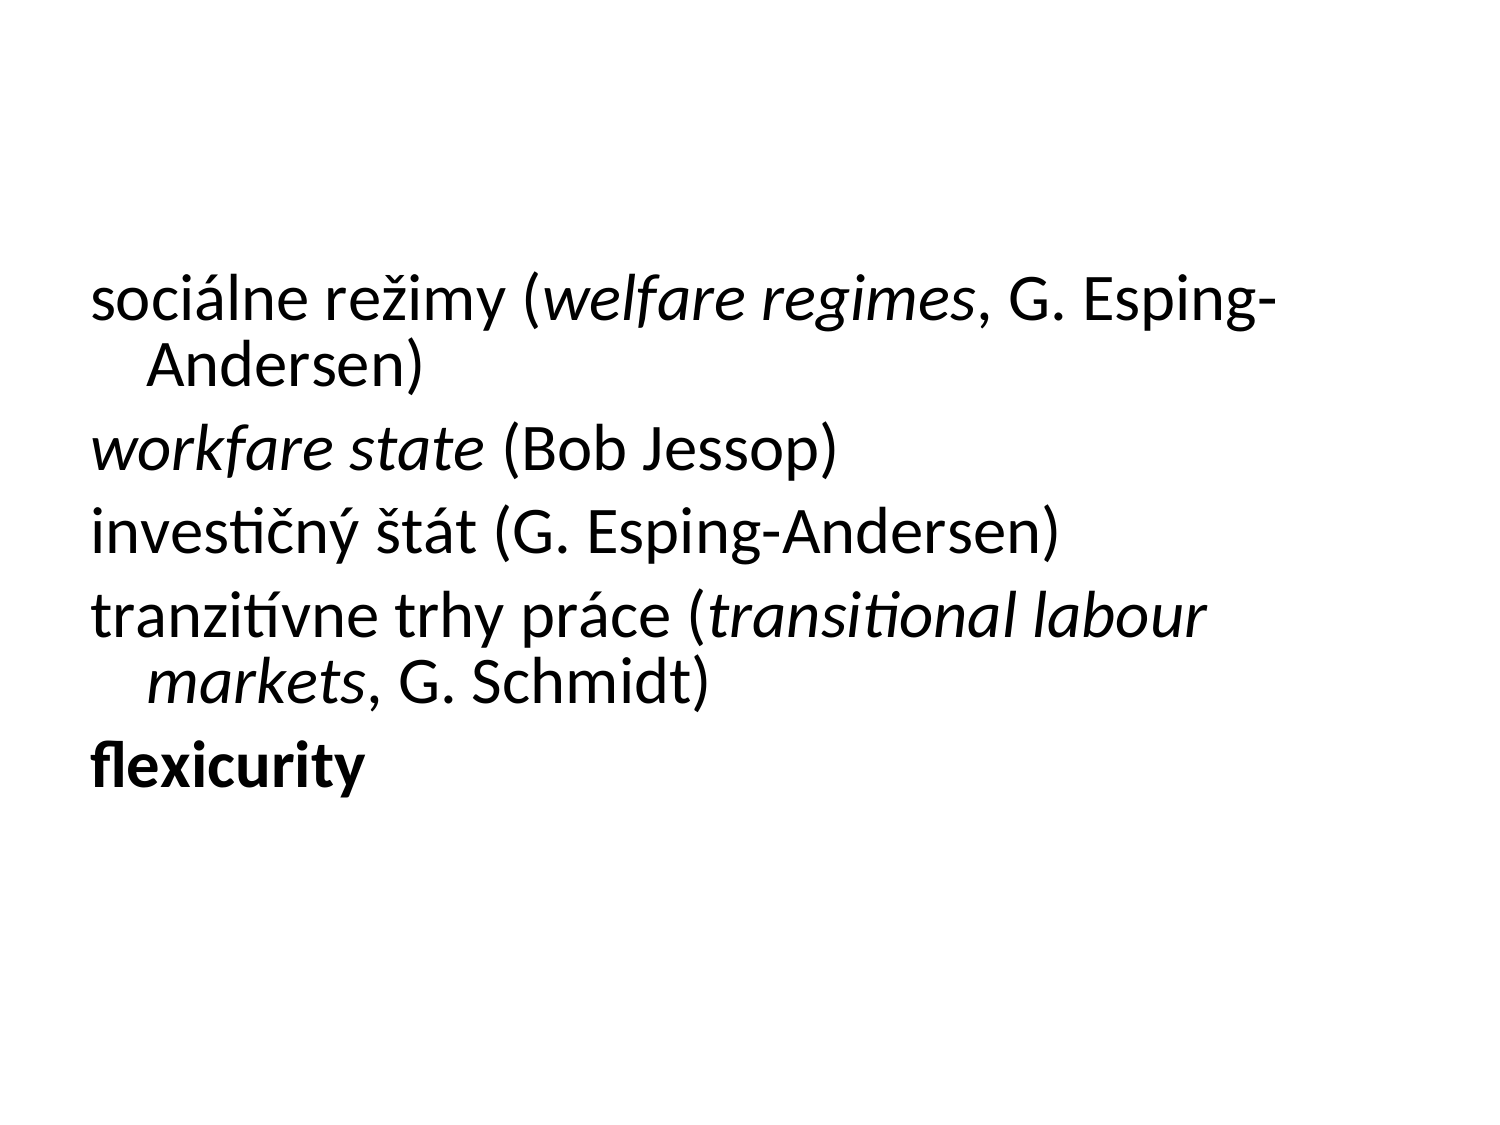

#
sociálne režimy (welfare regimes, G. Esping-Andersen)
workfare state (Bob Jessop)
investičný štát (G. Esping-Andersen)
tranzitívne trhy práce (transitional labour markets, G. Schmidt)
flexicurity